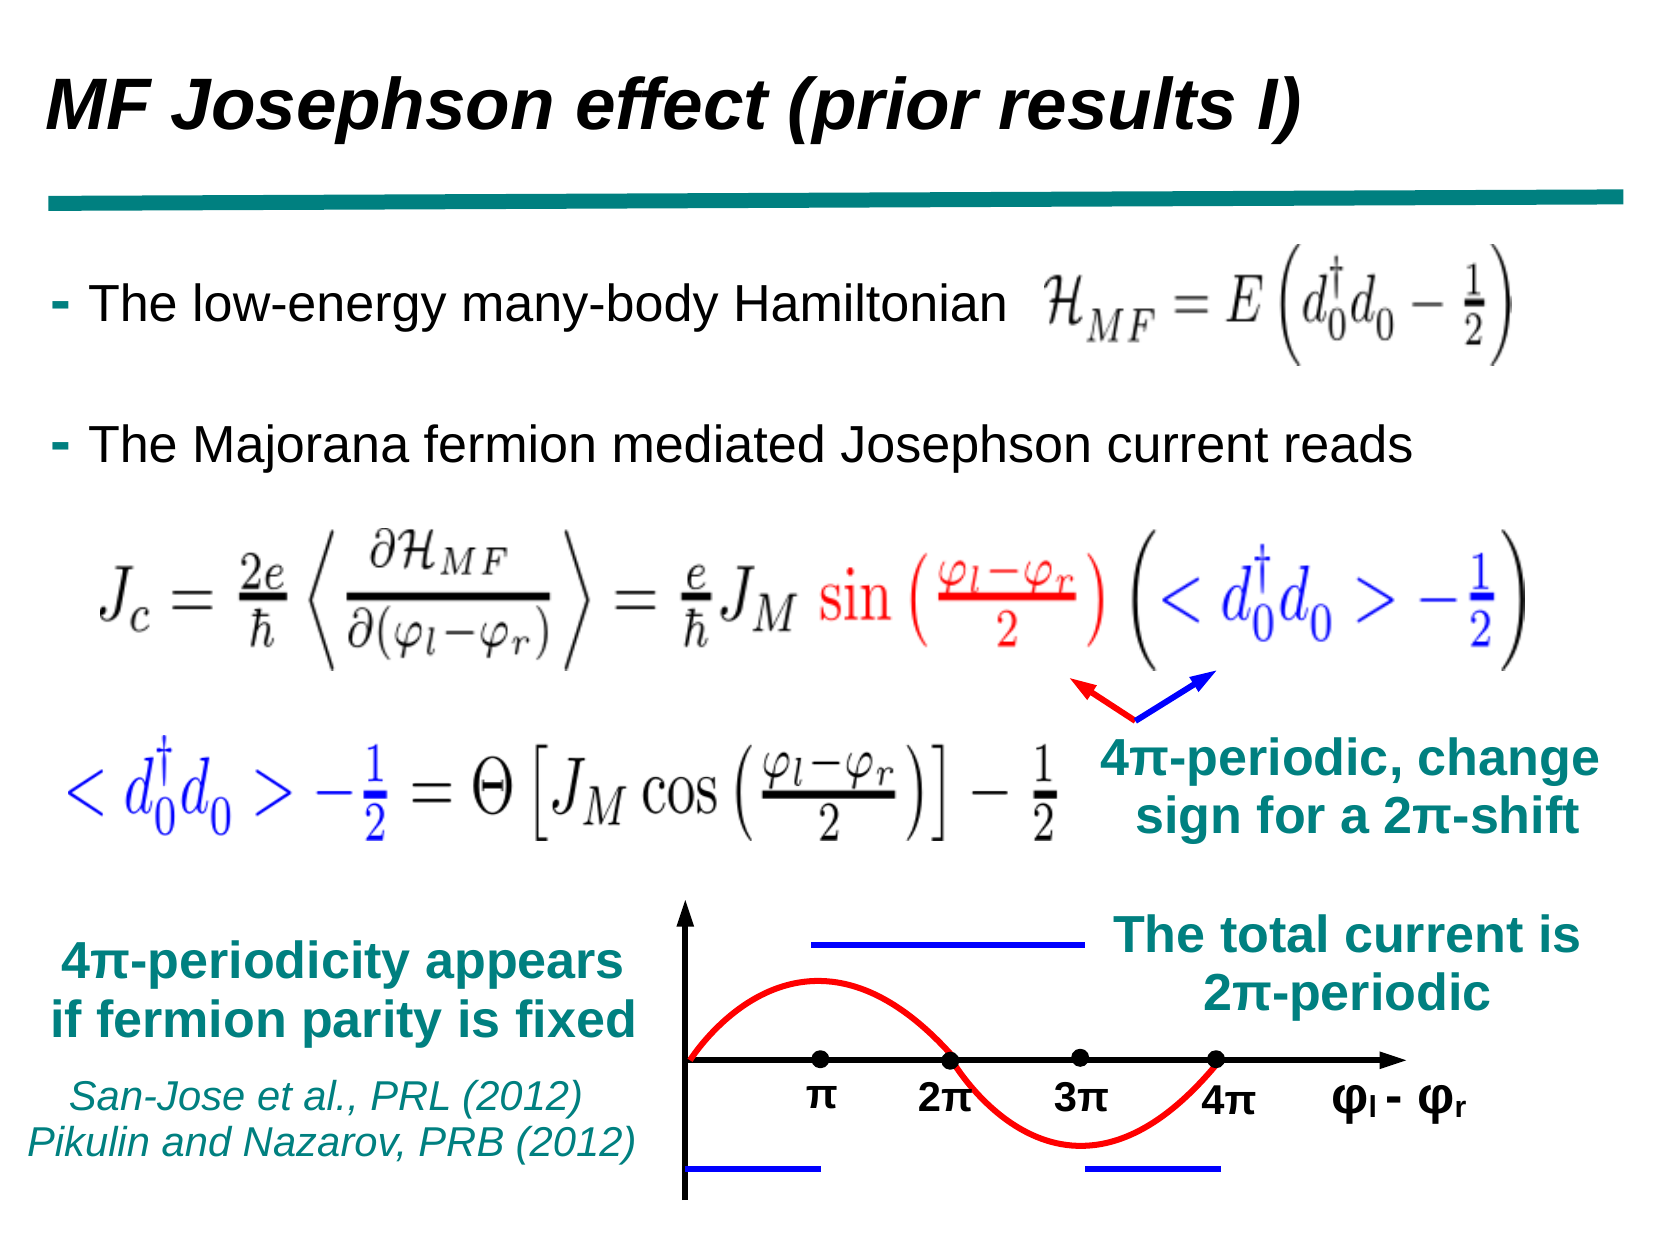

MF Josephson effect (prior results I)
- The low-energy many-body Hamiltonian
- The Majorana fermion mediated Josephson current reads
4π-periodic, change
sign for a 2π-shift
The total current is
2π-periodic
4π-periodicity appears
if fermion parity is fixed
φl - φr
π
San-Jose et al., PRL (2012)
Pikulin and Nazarov, PRB (2012)
2π
3π
4π